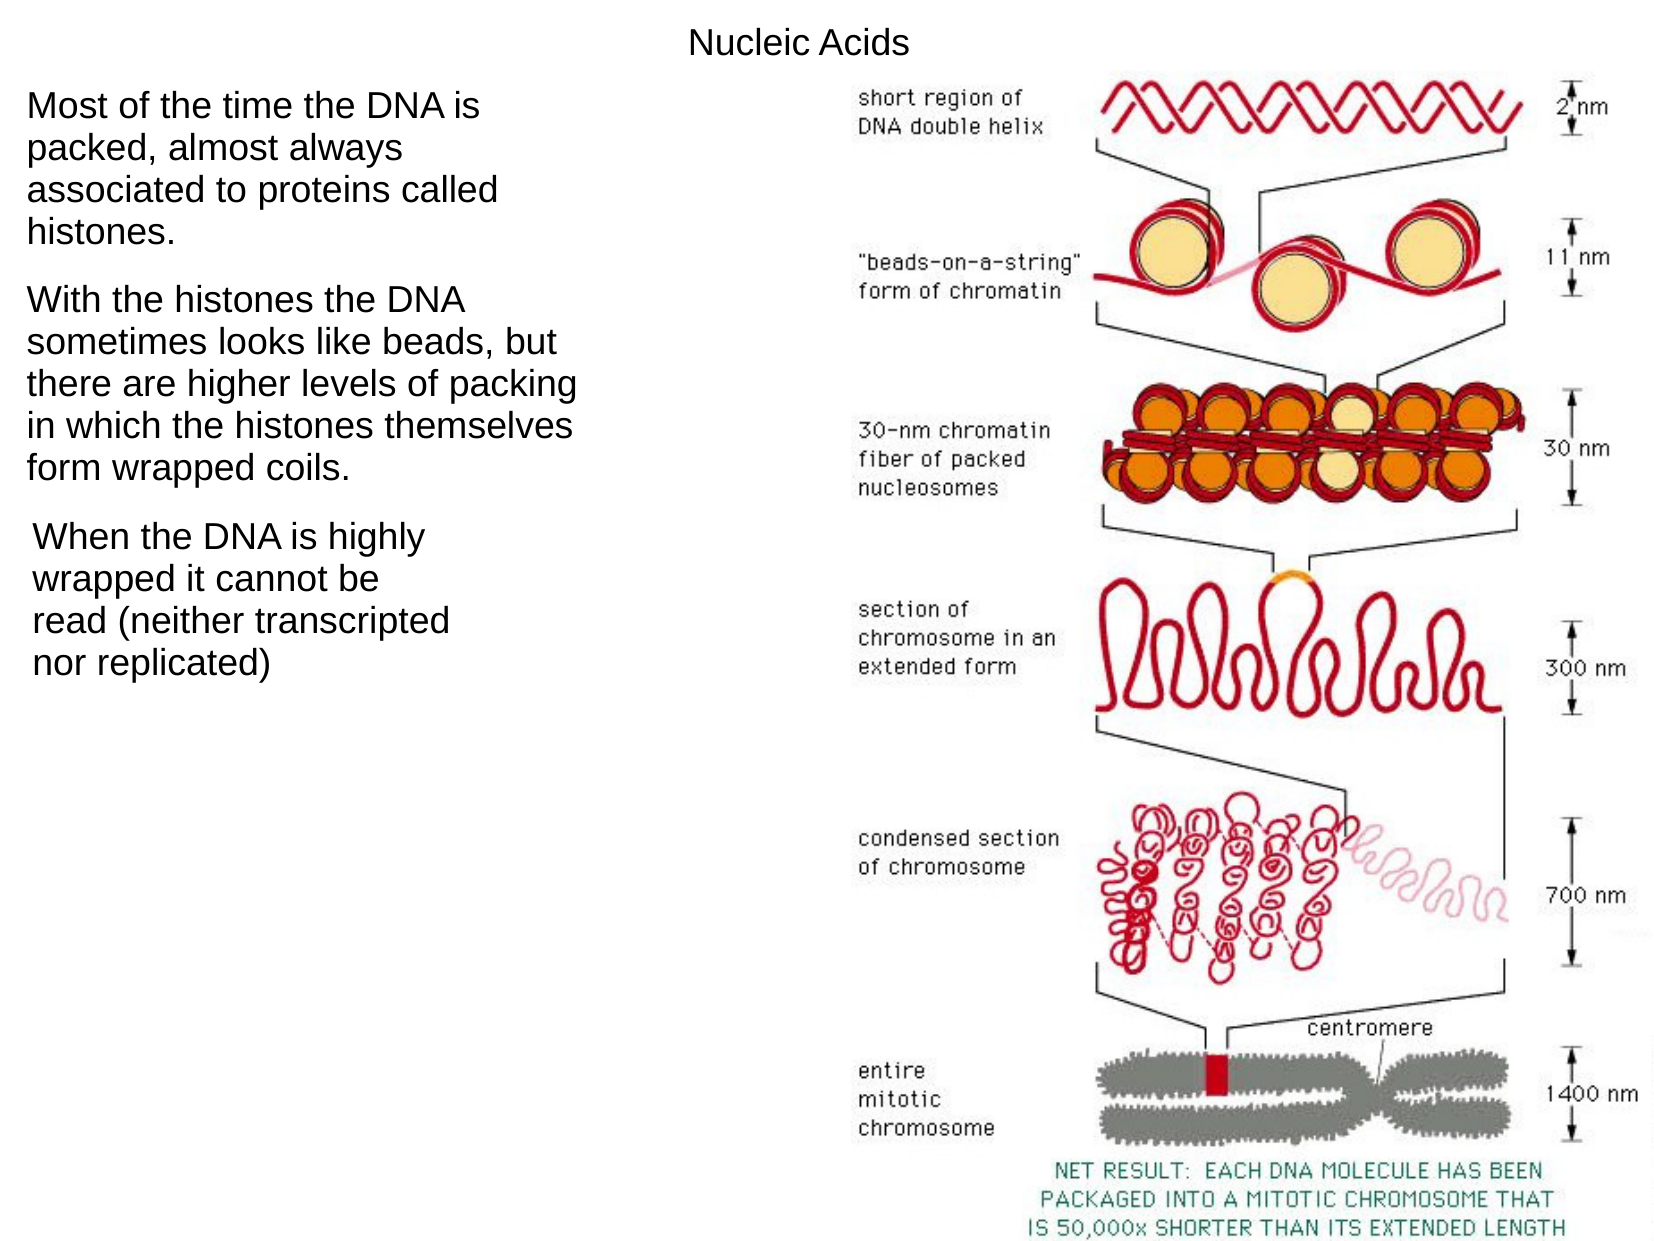

Nucleic Acids
Most of the time the DNA is packed, almost always associated to proteins called histones.
With the histones the DNA sometimes looks like beads, but there are higher levels of packing in which the histones themselves form wrapped coils.
When the DNA is highly wrapped it cannot be read (neither transcripted nor replicated)